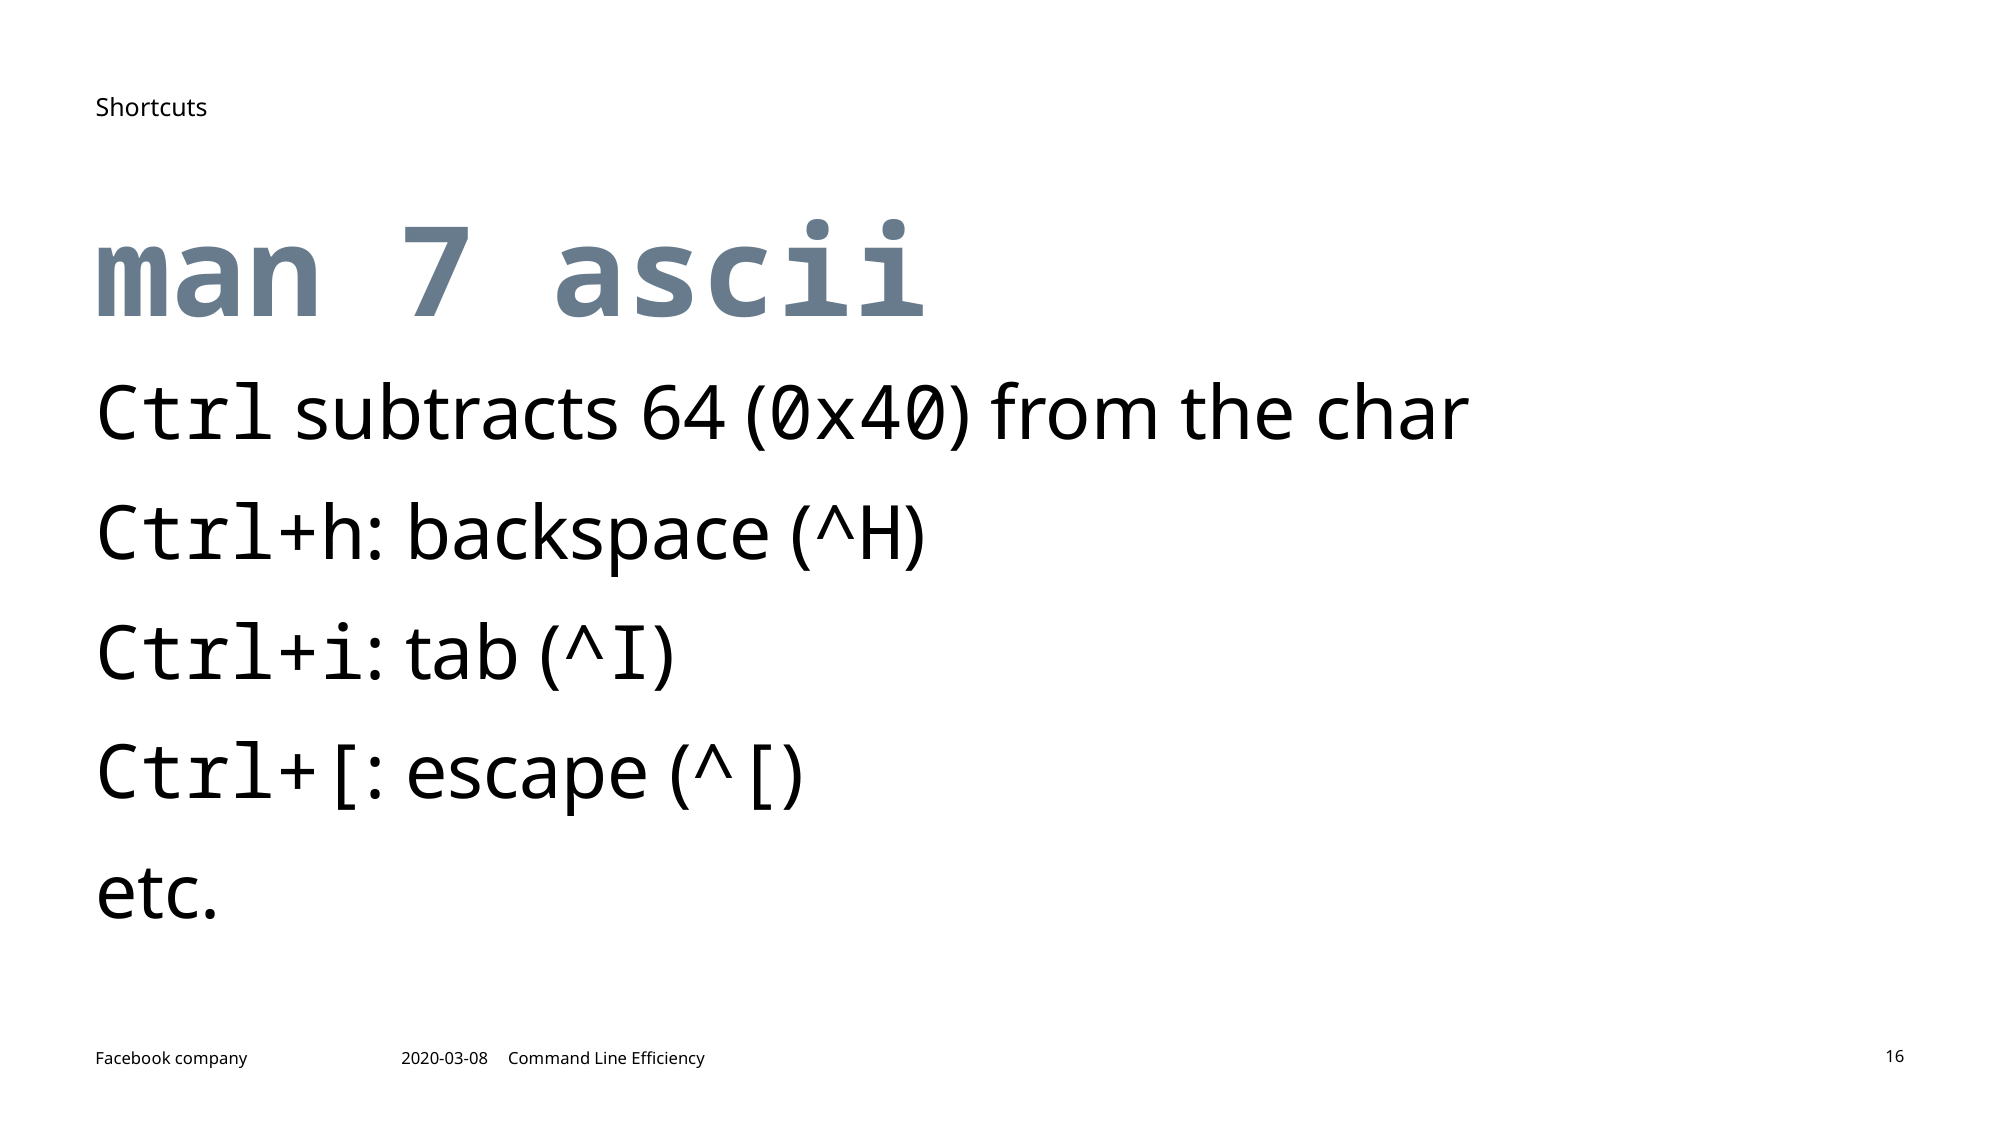

Shortcuts
man 7 ascii
# Ctrl subtracts 64 (0x40) from the char
Ctrl+h: backspace (^H)
Ctrl+i: tab (^I)
Ctrl+[: escape (^[)
etc.
2020-03-08
Command Line Efficiency